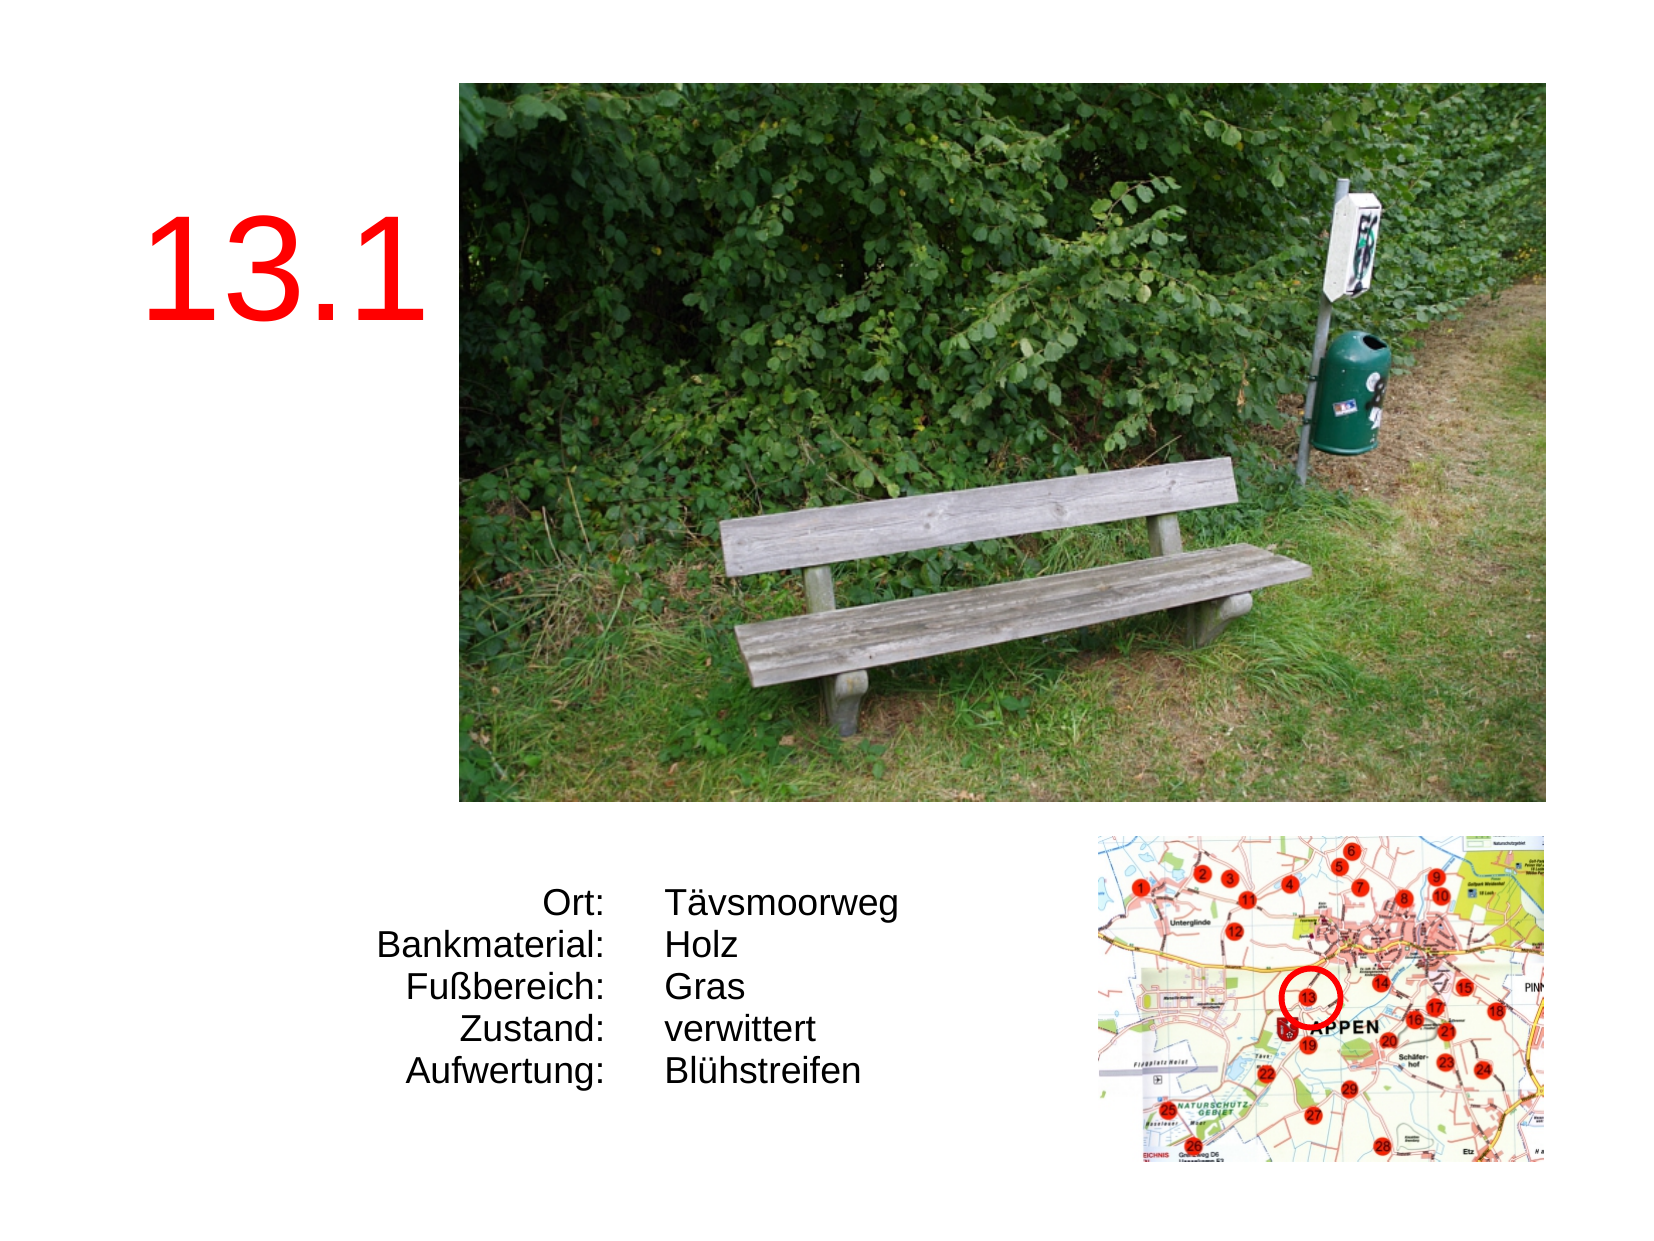

13.1
IMGP7872rNr13.jpg
	Ort:		Tävsmoorweg
	Bankmaterial:		Holz
	Fußbereich:		Gras
	Zustand:		verwittert
	Aufwertung:		Blühstreifen